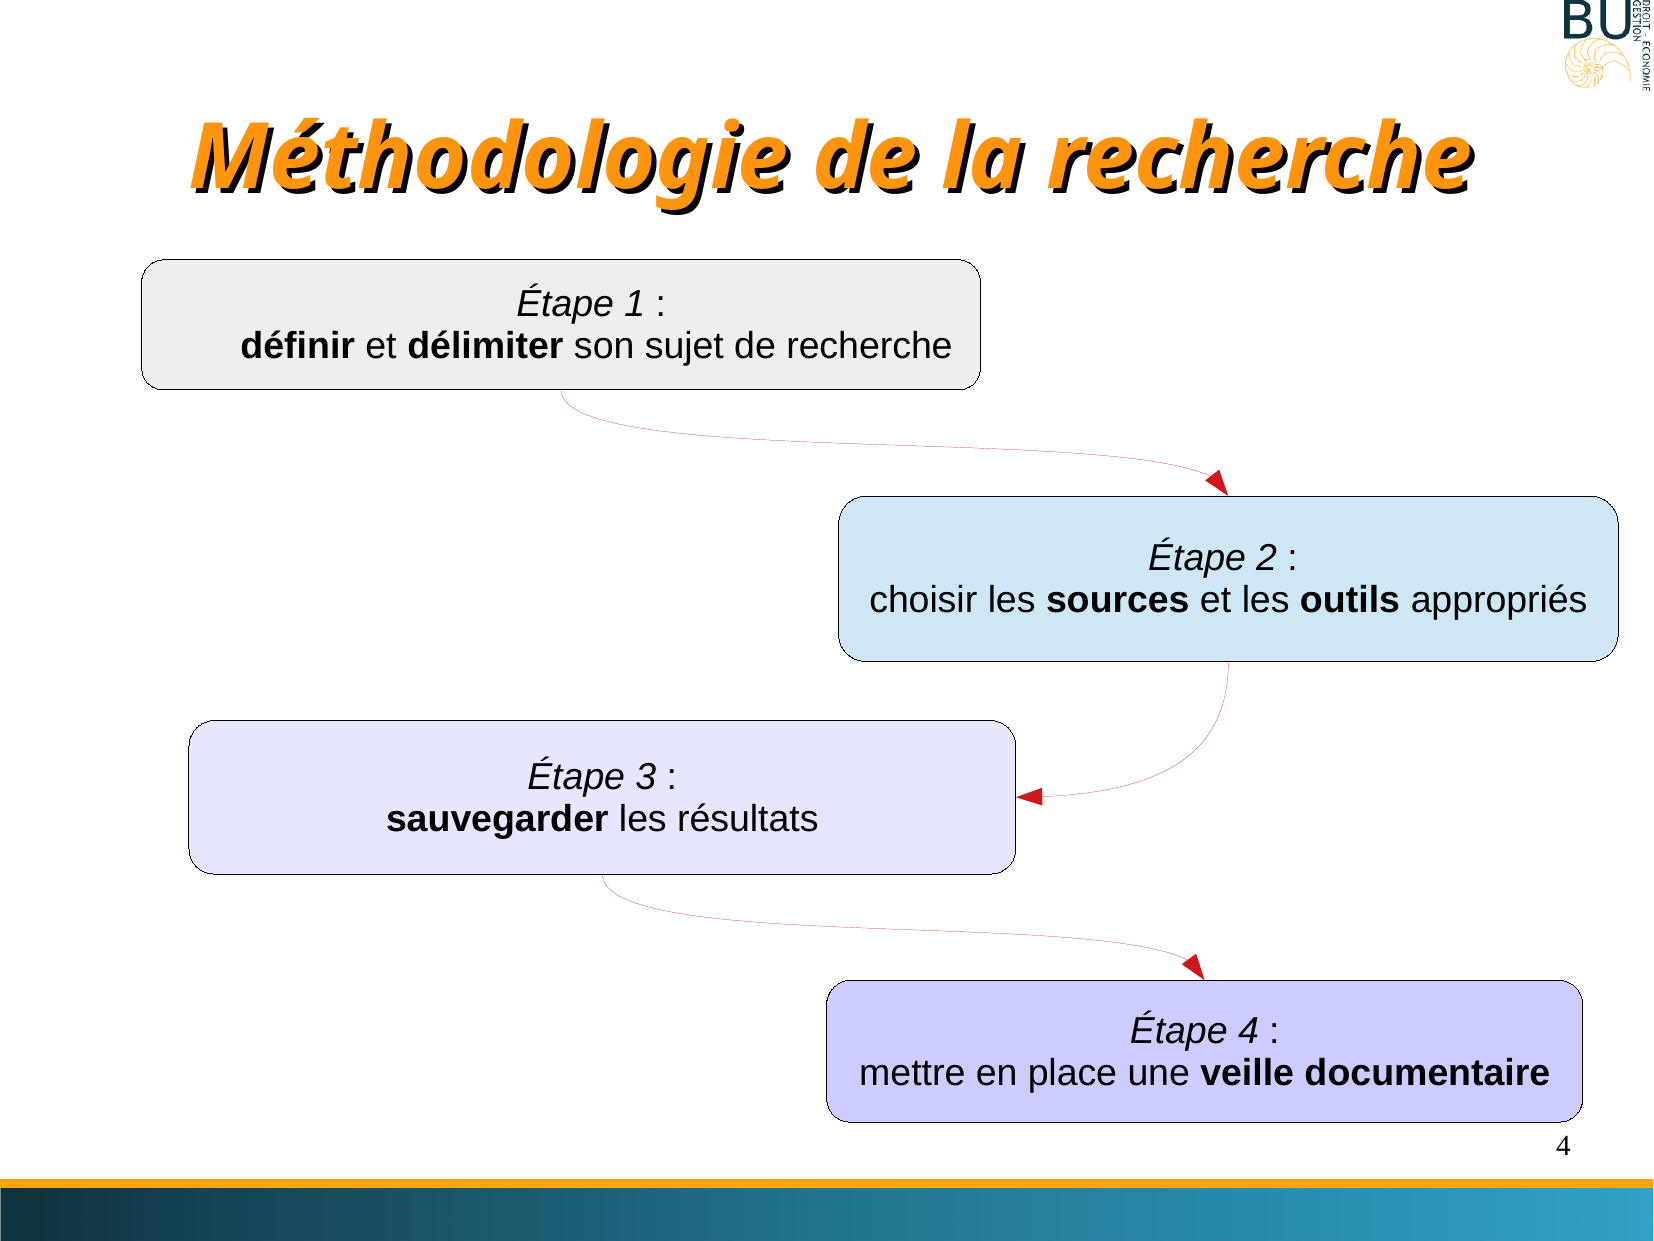

# Méthodologie de la recherche
Étape 1 :
définir et délimiter son sujet de recherche
Étape 2 :
choisir les sources et les outils appropriés
Étape 3 :
sauvegarder les résultats
Étape 4 :
mettre en place une veille documentaire
4